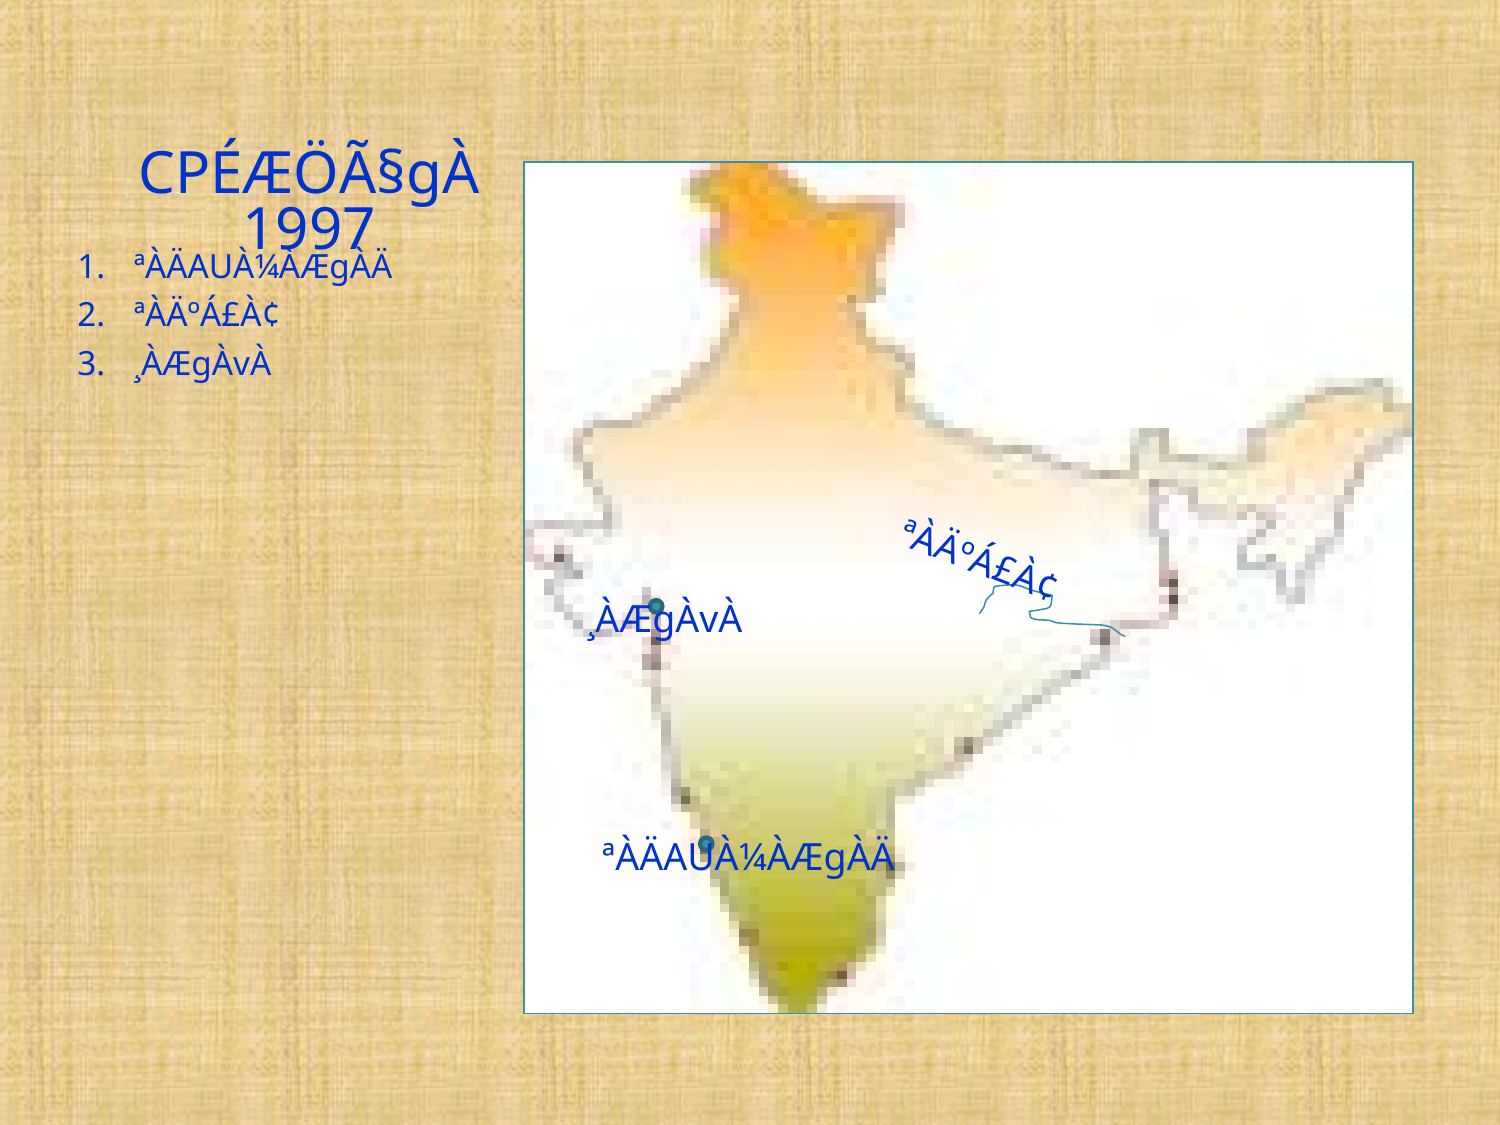

CPÉÆÖÃ§gÀ 1997
ªÀÄAUÀ¼ÀÆgÀÄ
ªÀÄºÁ£À¢
¸ÀÆgÀvÀ
ªÀÄºÁ£À¢
¸ÀÆgÀvÀ
ªÀÄAUÀ¼ÀÆgÀÄ